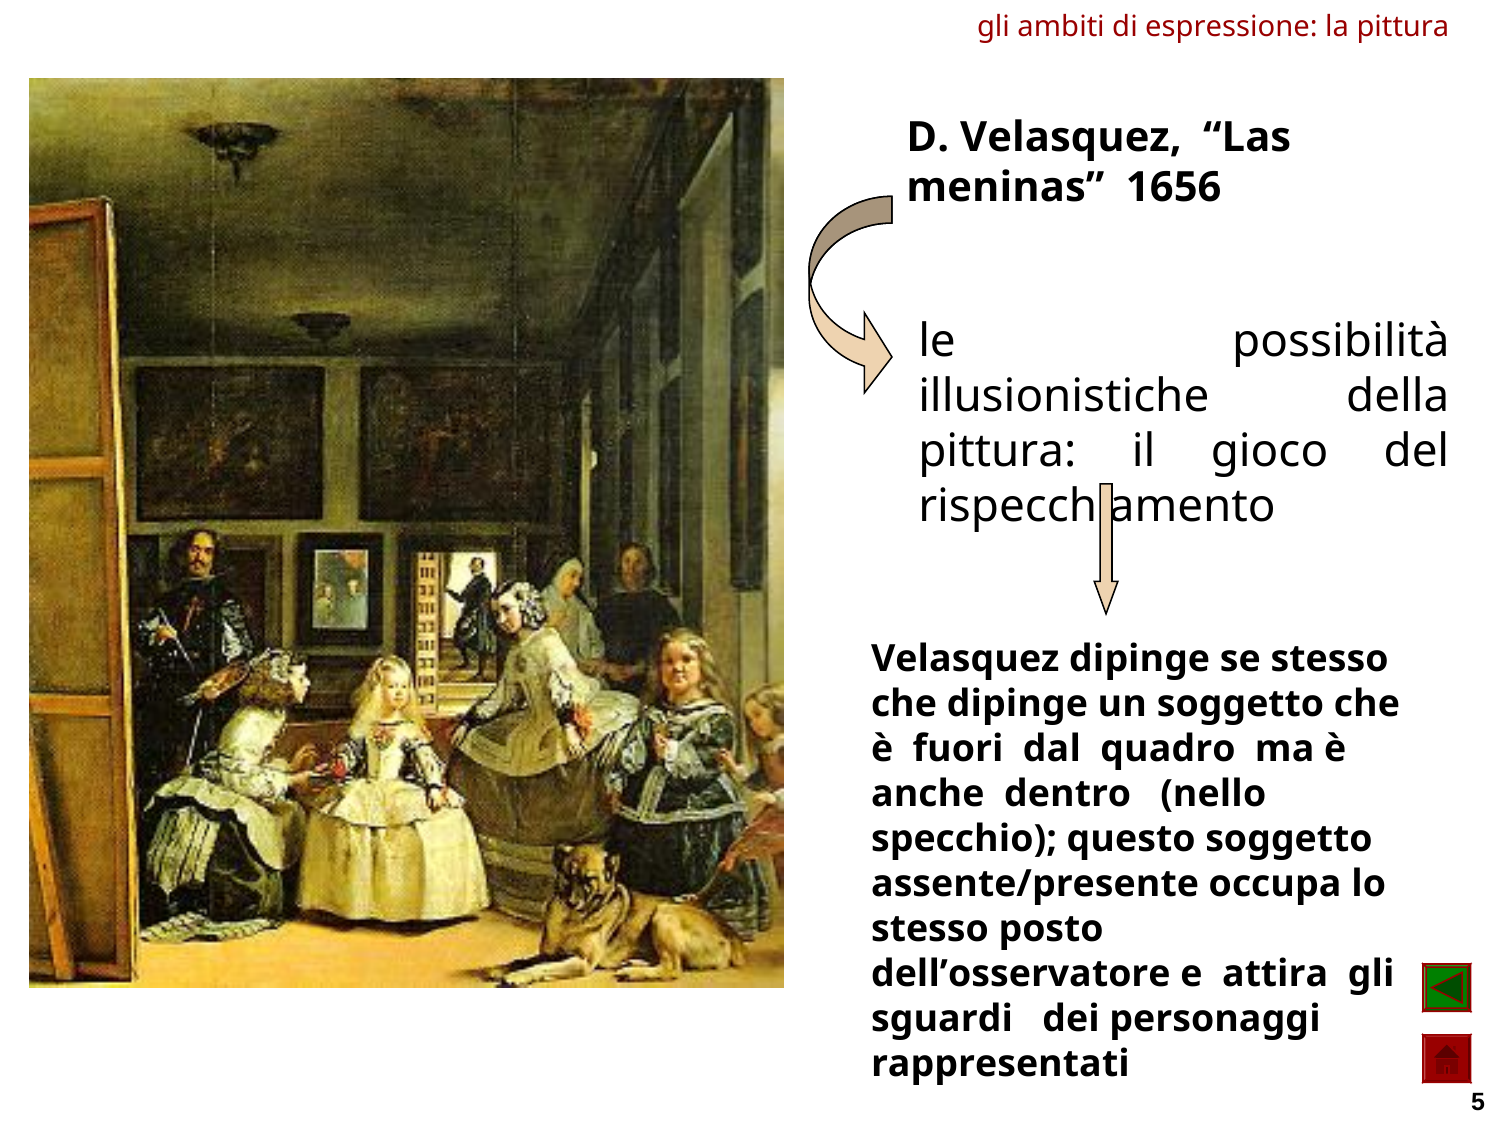

gli ambiti di espressione: la pittura
D. Velasquez, “Las meninas” 1656
le possibilità illusionistiche della pittura: il gioco del rispecchiamento
Velasquez dipinge se stesso che dipinge un soggetto che è fuori dal quadro ma è anche dentro (nello specchio); questo soggetto assente/presente occupa lo stesso posto dell’osservatore e attira gli sguardi dei personaggi rappresentati